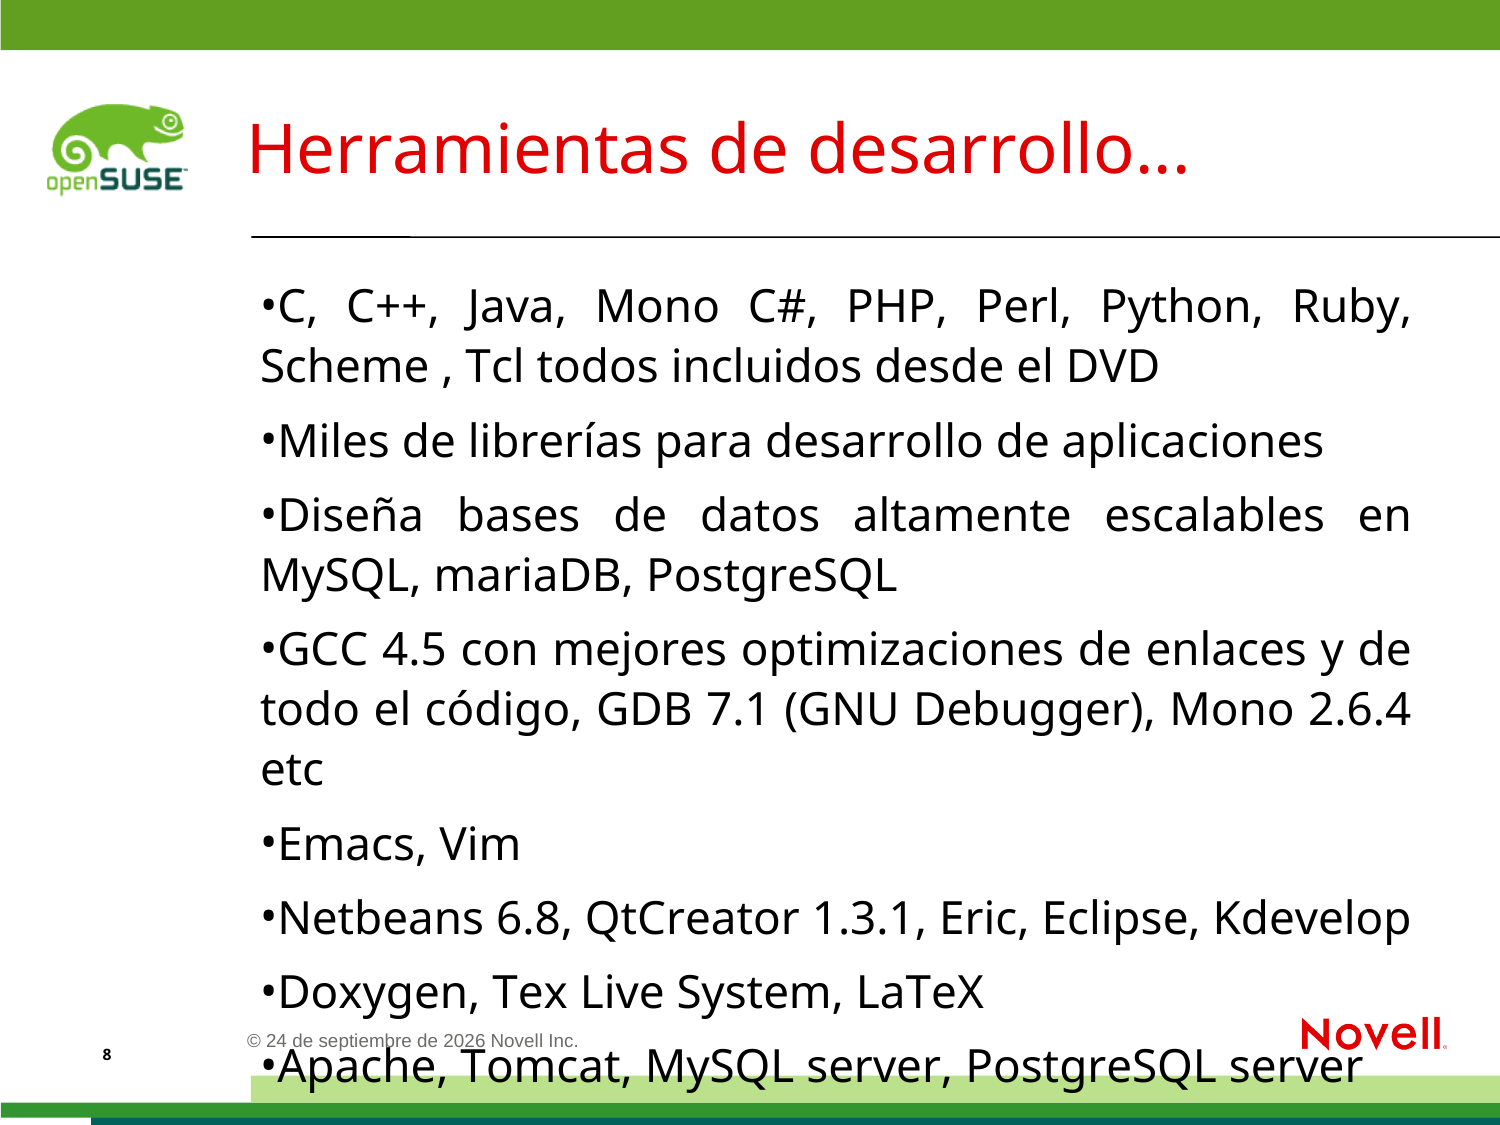

# Herramientas de desarrollo...
C, C++, Java, Mono C#, PHP, Perl, Python, Ruby, Scheme , Tcl todos incluidos desde el DVD
Miles de librerías para desarrollo de aplicaciones
Diseña bases de datos altamente escalables en MySQL, mariaDB, PostgreSQL
GCC 4.5 con mejores optimizaciones de enlaces y de todo el código, GDB 7.1 (GNU Debugger), Mono 2.6.4 etc
Emacs, Vim
Netbeans 6.8, QtCreator 1.3.1, Eric, Eclipse, Kdevelop
Doxygen, Tex Live System, LaTeX
Apache, Tomcat, MySQL server, PostgreSQL server